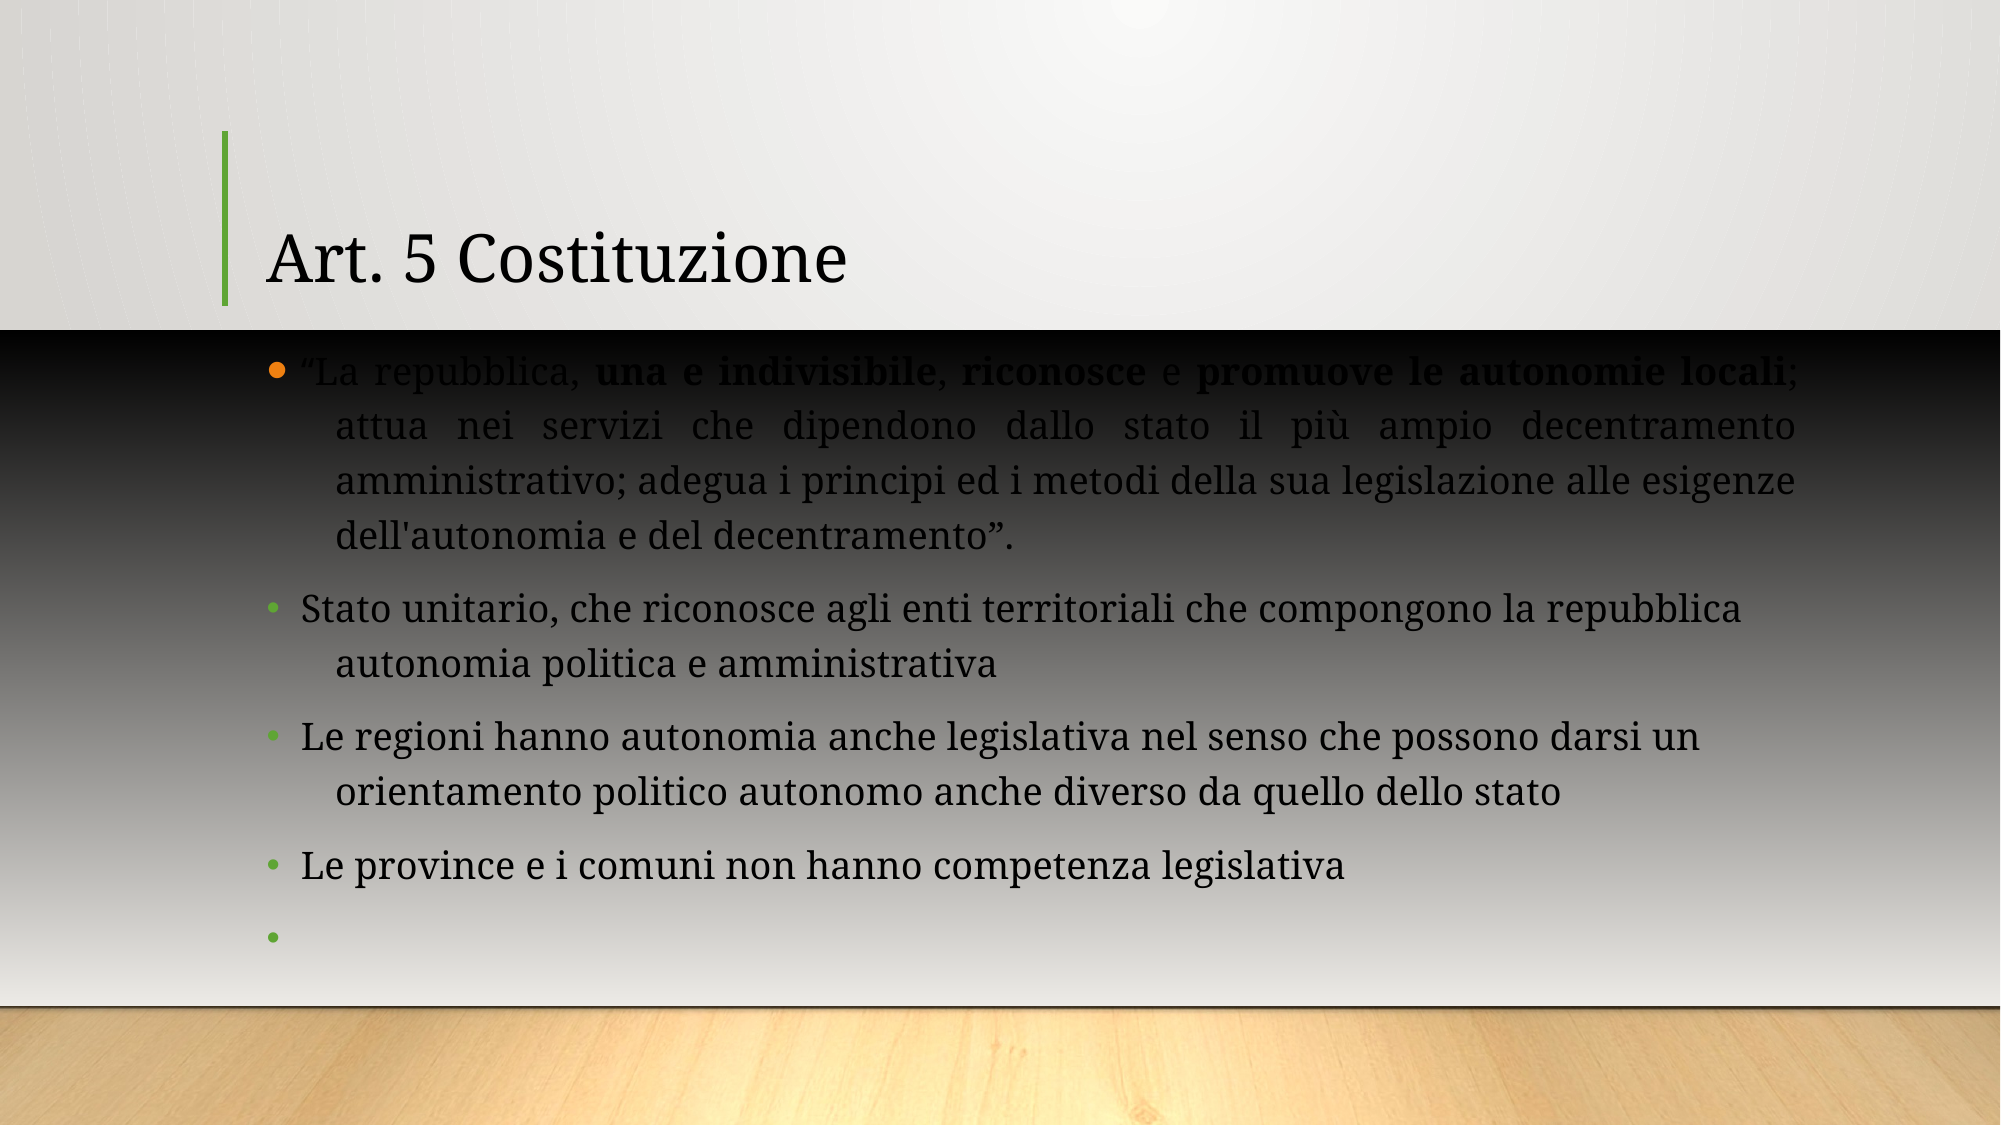

# Art. 5 Costituzione
“La repubblica, una e indivisibile, riconosce e promuove le autonomie locali; attua nei servizi che dipendono dallo stato il più ampio decentramento amministrativo; adegua i principi ed i metodi della sua legislazione alle esigenze dell'autonomia e del decentramento”.
Stato unitario, che riconosce agli enti territoriali che compongono la repubblica autonomia politica e amministrativa
Le regioni hanno autonomia anche legislativa nel senso che possono darsi un orientamento politico autonomo anche diverso da quello dello stato
Le province e i comuni non hanno competenza legislativa